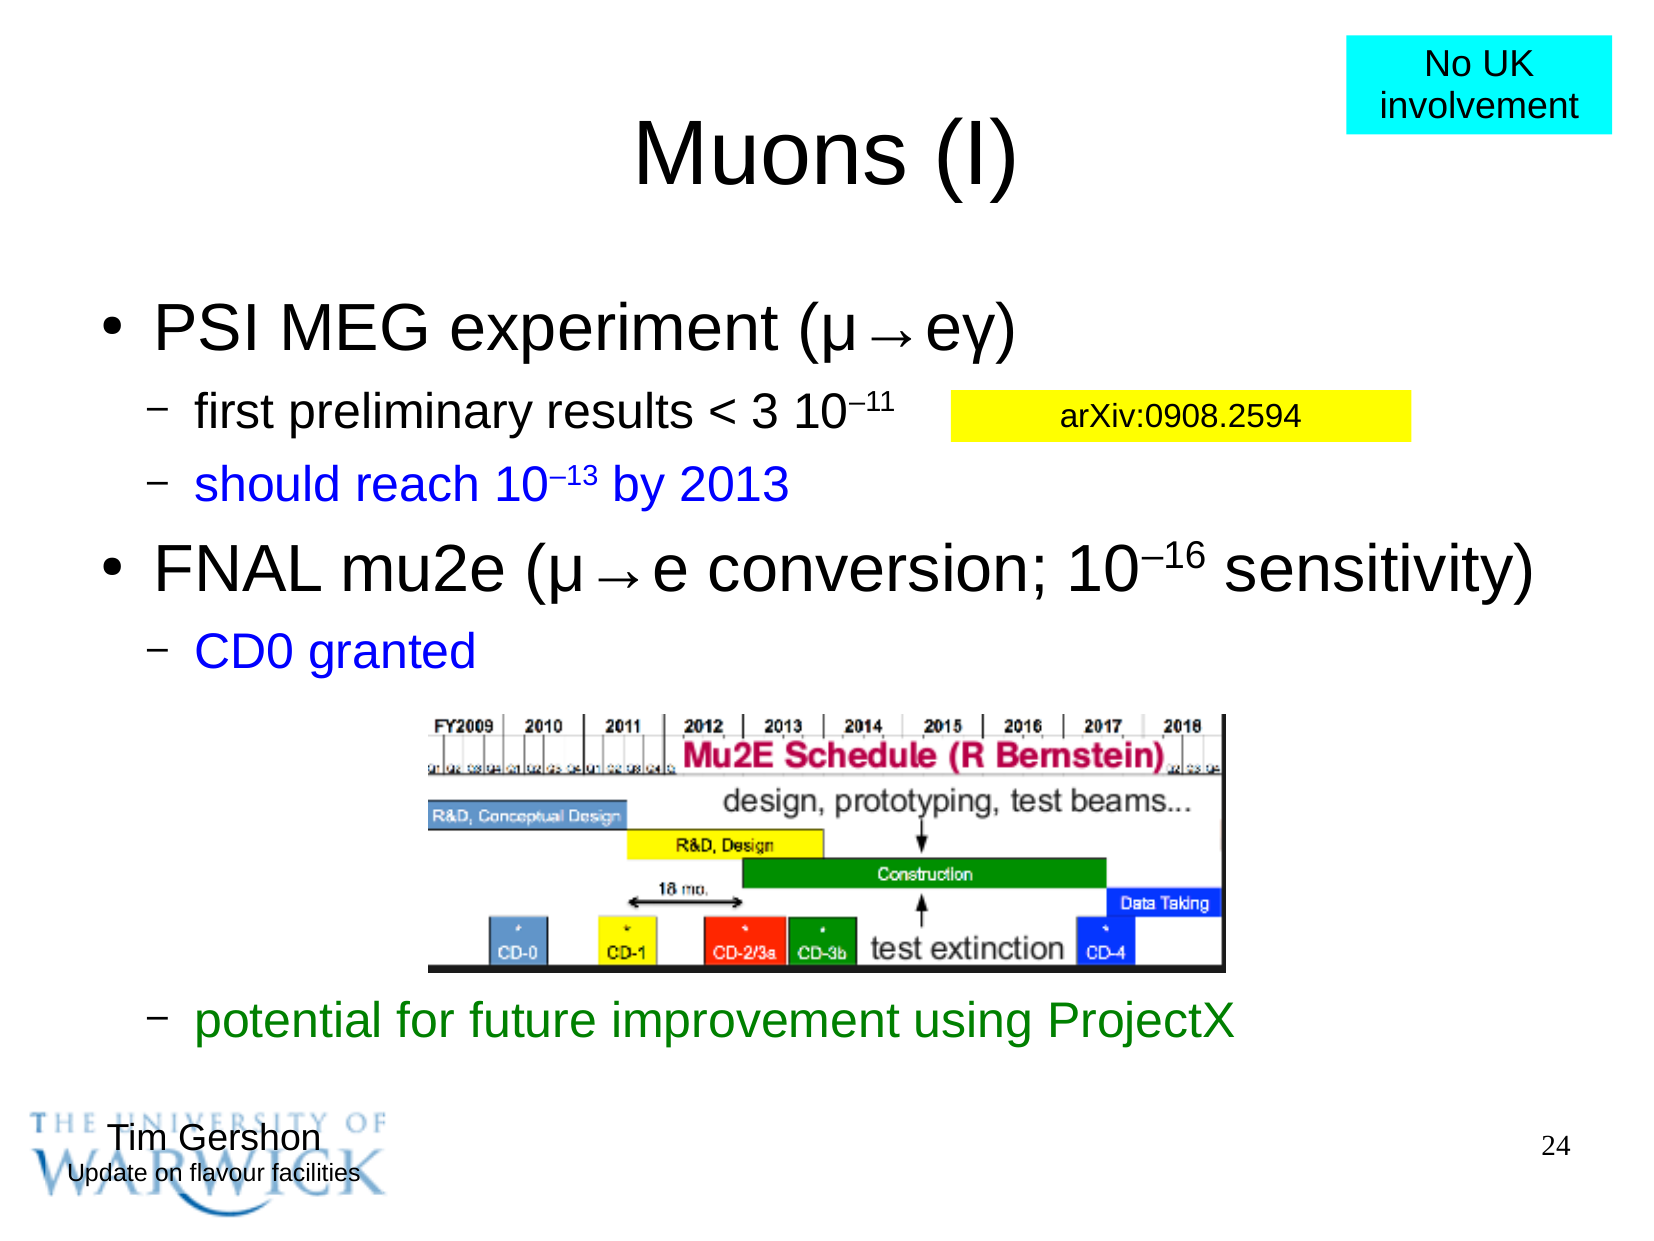

No UK involvement
# Muons (I)
PSI MEG experiment (μ→eγ)
first preliminary results < 3 10–11
should reach 10–13 by 2013
FNAL mu2e (μ→e conversion; 10–16 sensitivity)
CD0 granted
potential for future improvement using ProjectX
arXiv:0908.2594
Tim Gershon
Update on flavour facilities
24